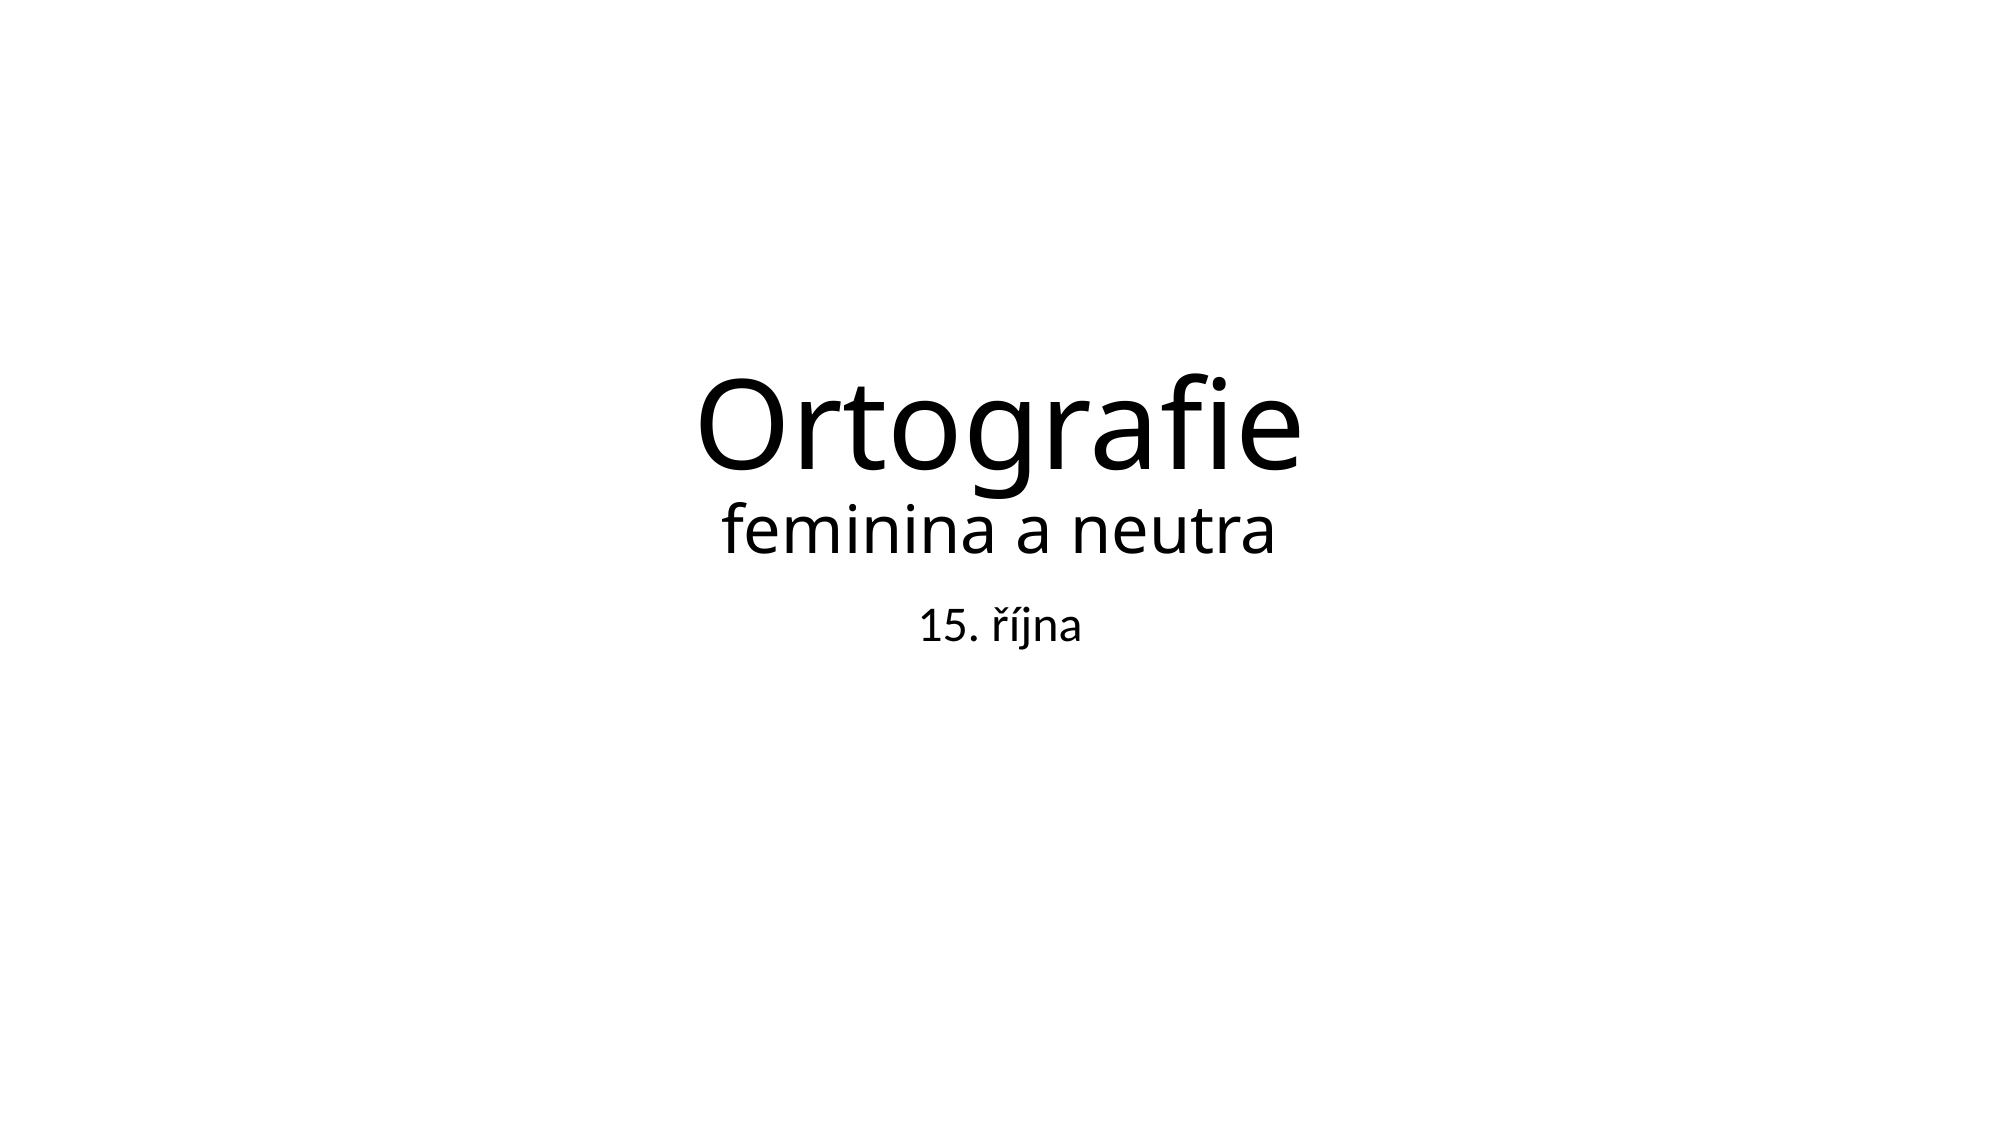

# Ortografie feminina a neutra
15. října